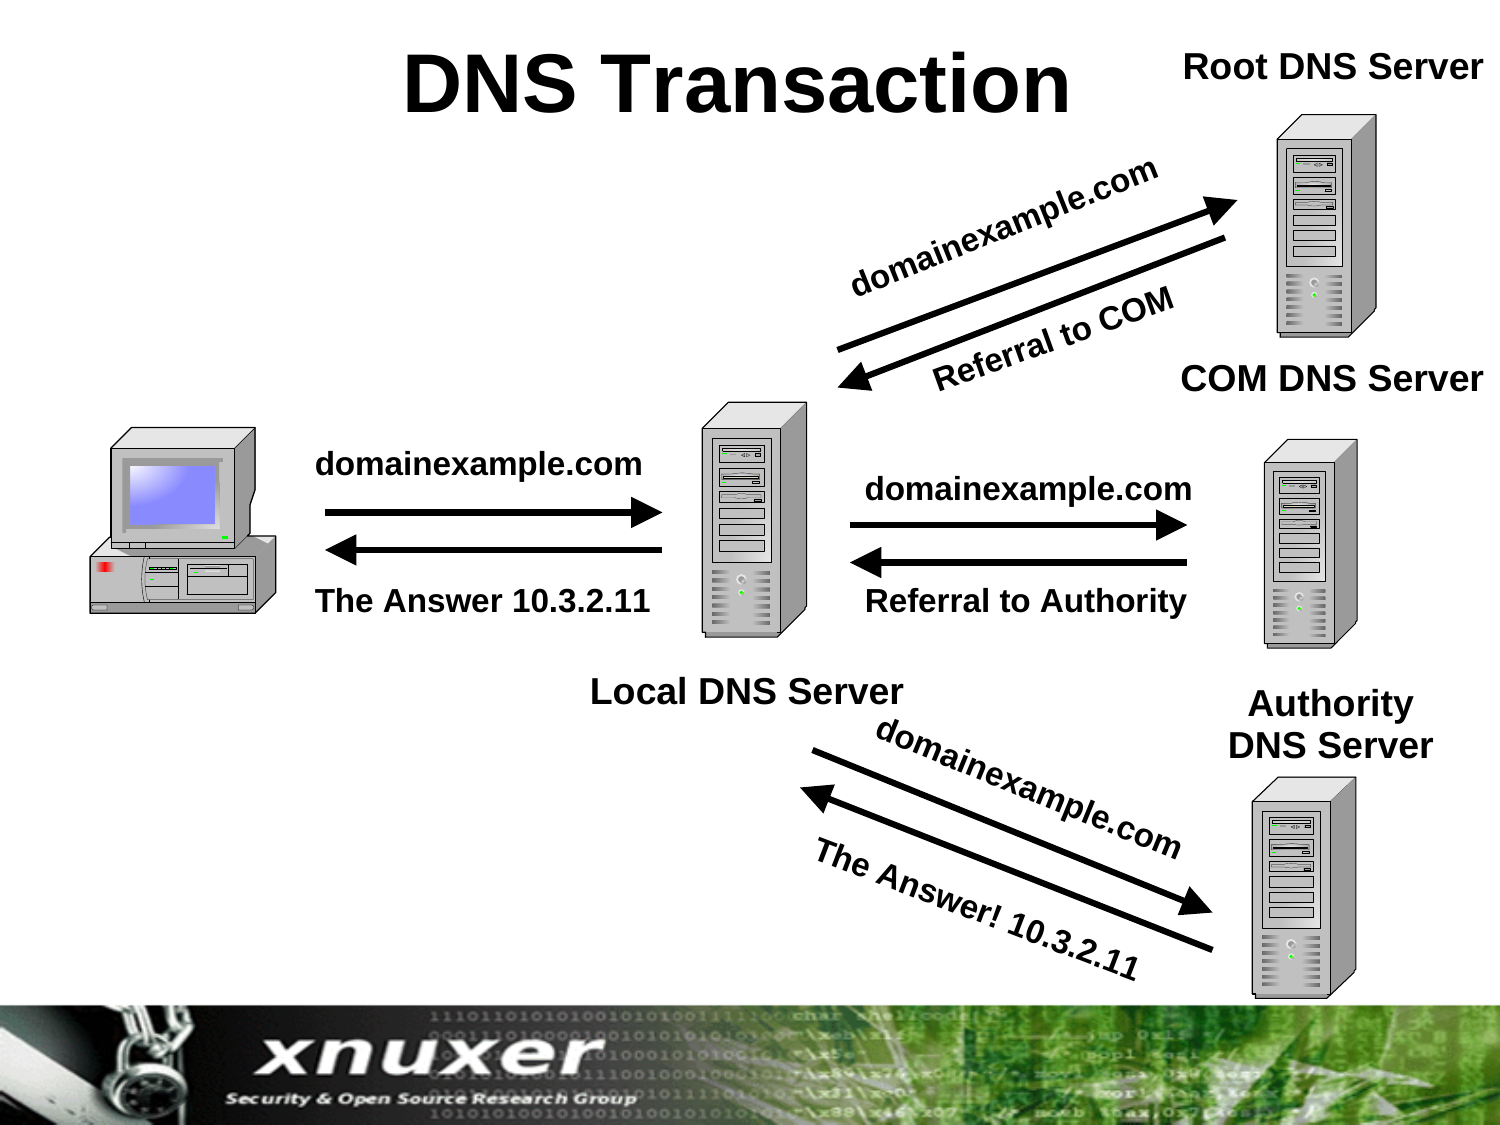

# DNS Transaction
Root DNS Server
domainexample.com
Referral to COM
COM DNS Server
domainexample.com
domainexample.com
The Answer 10.3.2.11
Referral to Authority
Local DNS Server
Authority
DNS Server
domainexample.com
The Answer! 10.3.2.11